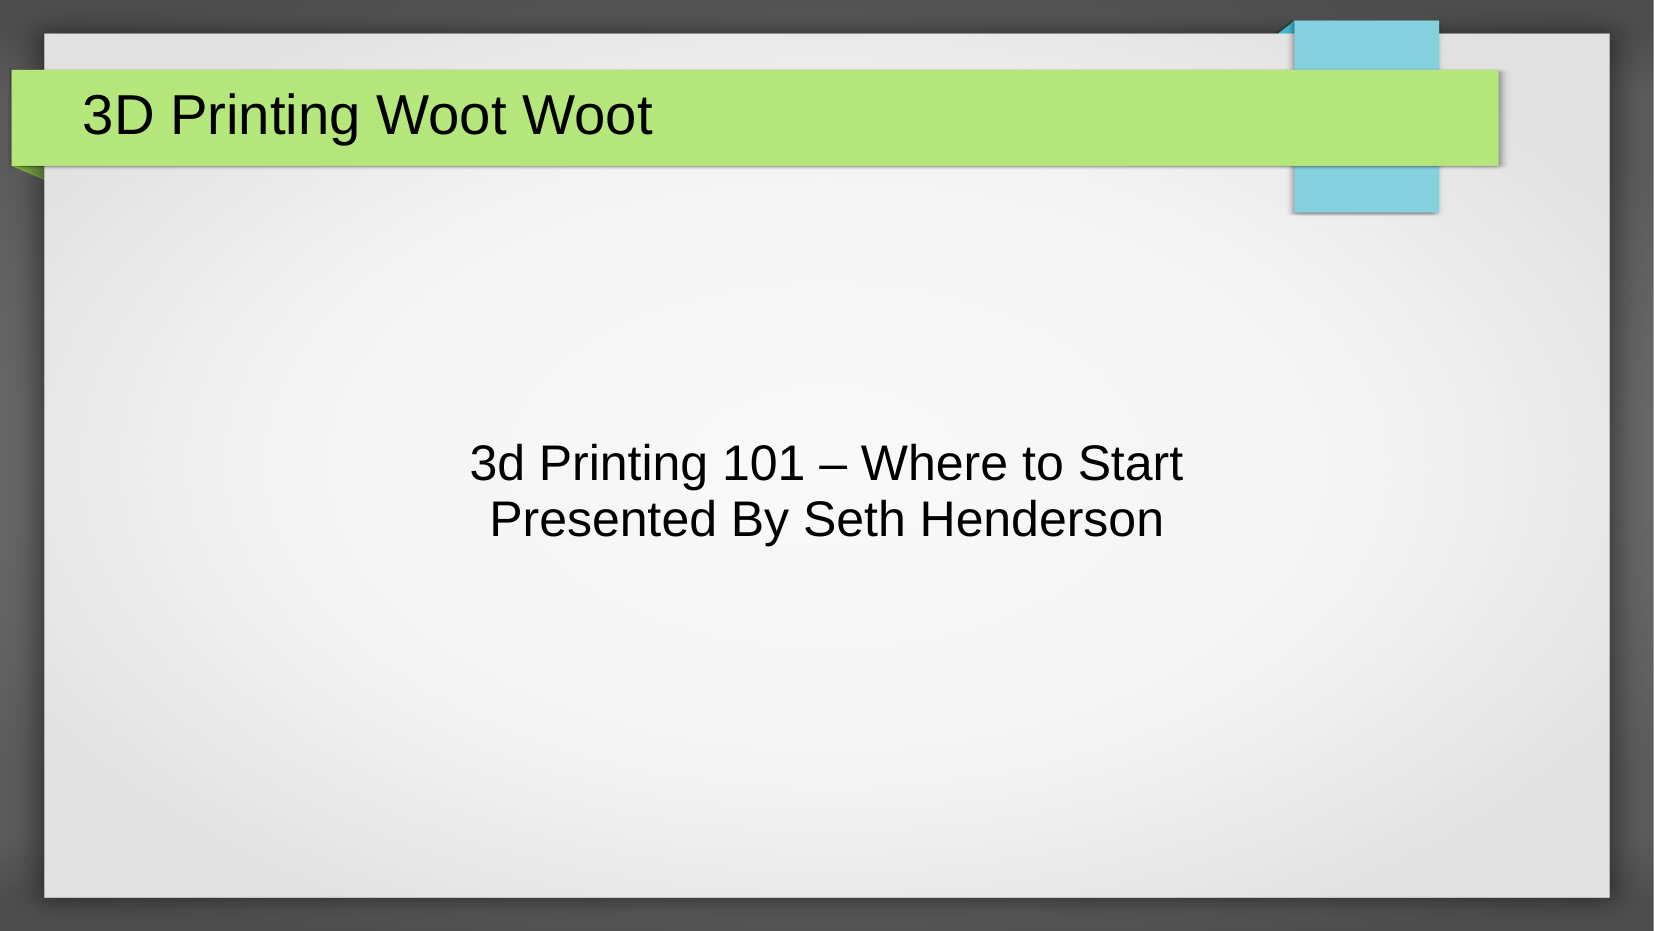

# 3D Printing Woot Woot
3d Printing 101 – Where to Start
Presented By Seth Henderson